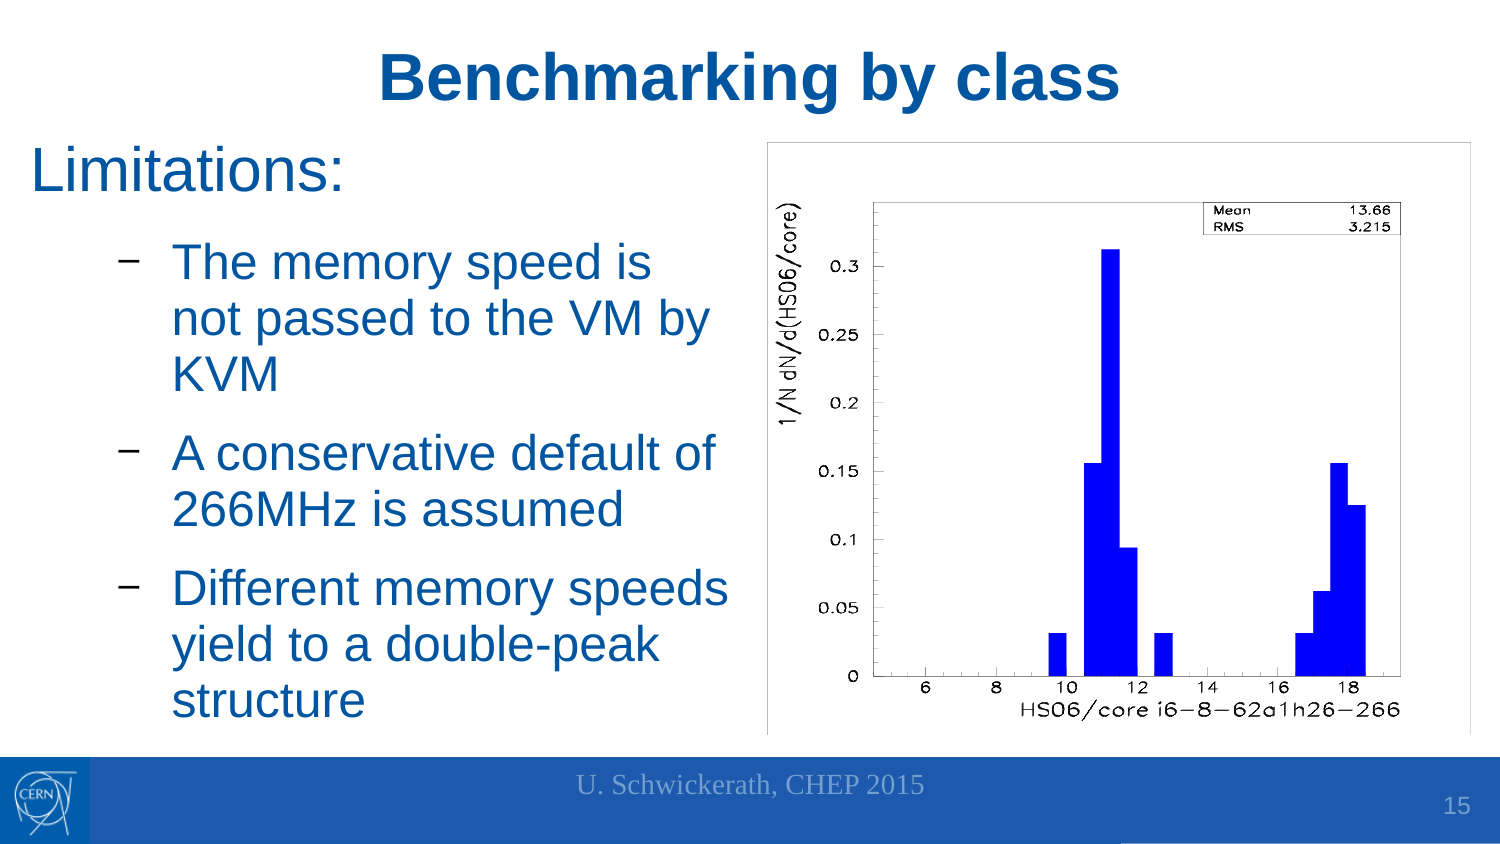

# Benchmarking by class
Limitations:
The memory speed is not passed to the VM by KVM
A conservative default of 266MHz is assumed
Different memory speeds yield to a double-peak structure
U. Schwickerath, CHEP 2015
15